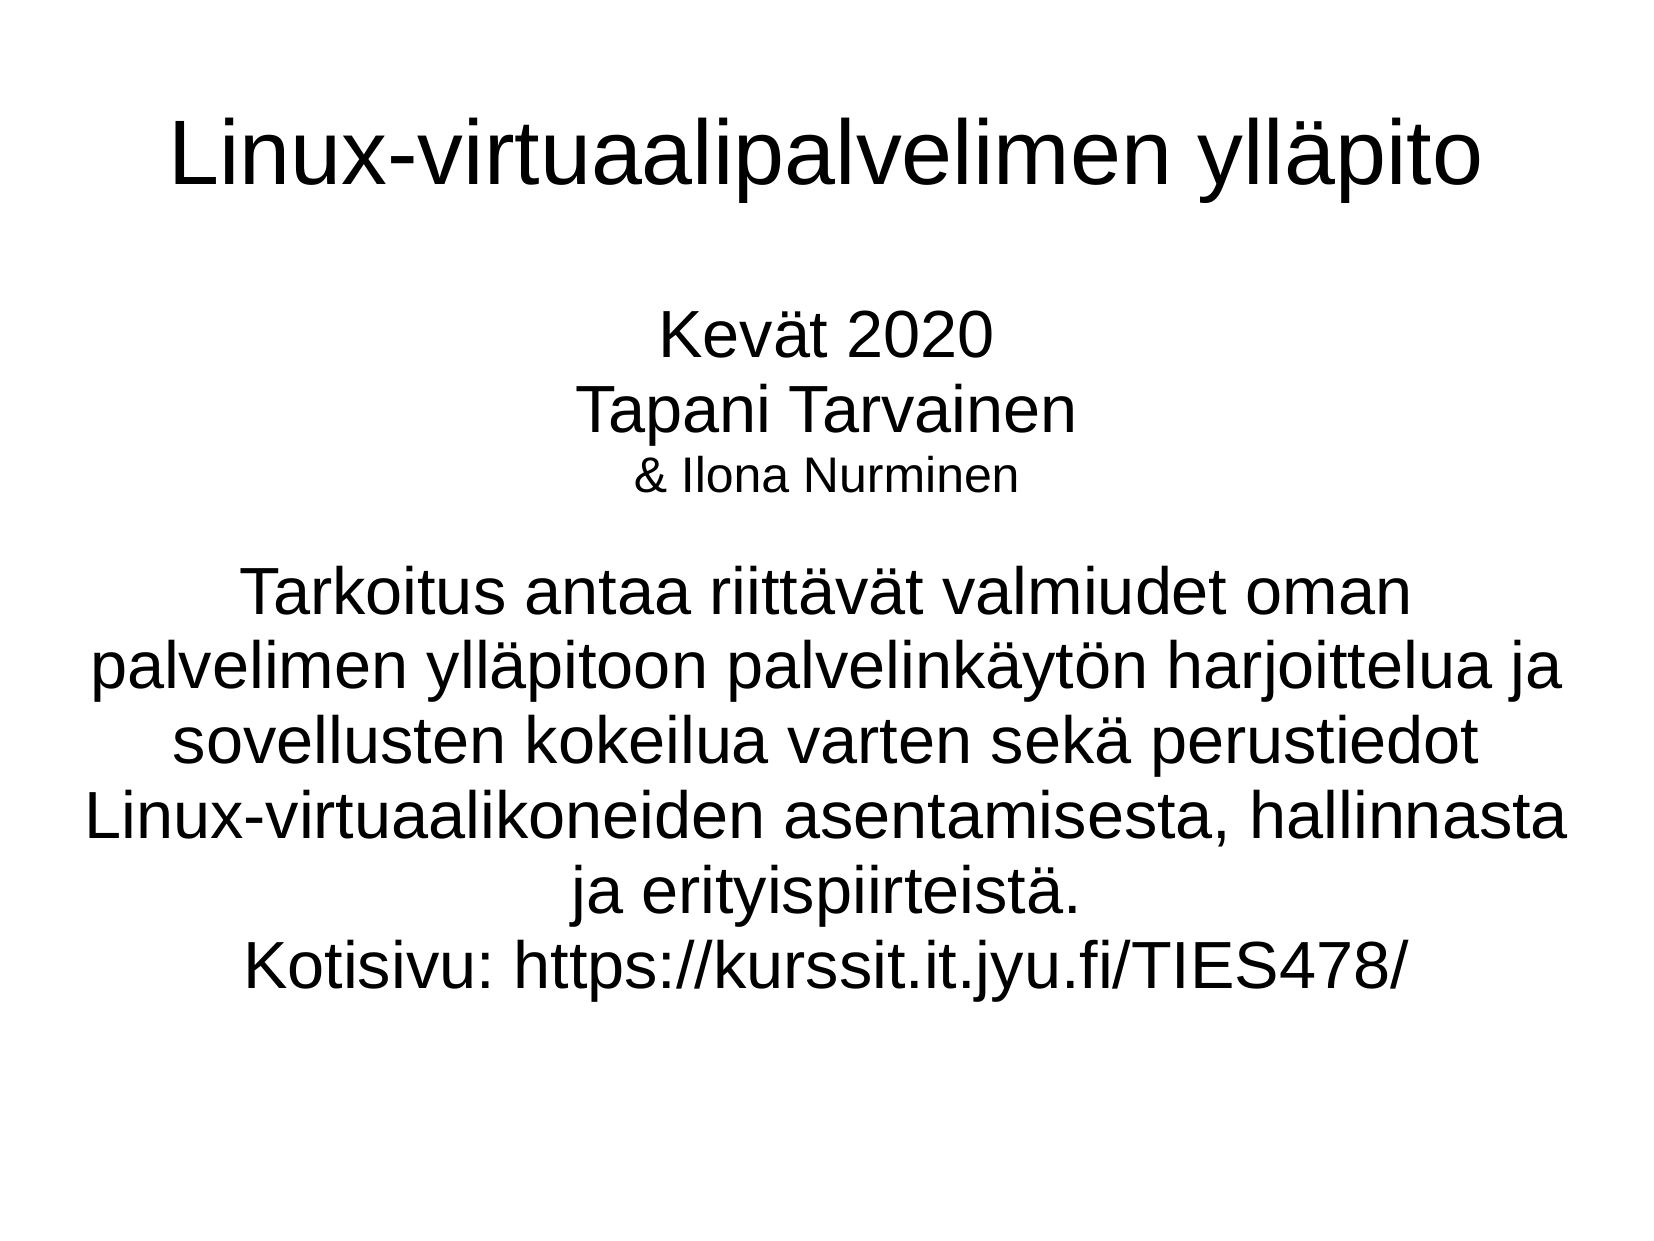

# Linux-virtuaalipalvelimen ylläpito
Kevät 2020
Tapani Tarvainen
& Ilona Nurminen
Tarkoitus antaa riittävät valmiudet oman palvelimen ylläpitoon palvelinkäytön harjoittelua ja sovellusten kokeilua varten sekä perustiedot Linux-virtuaalikoneiden asentamisesta, hallinnasta ja erityispiirteistä.
Kotisivu: https://kurssit.it.jyu.fi/TIES478/